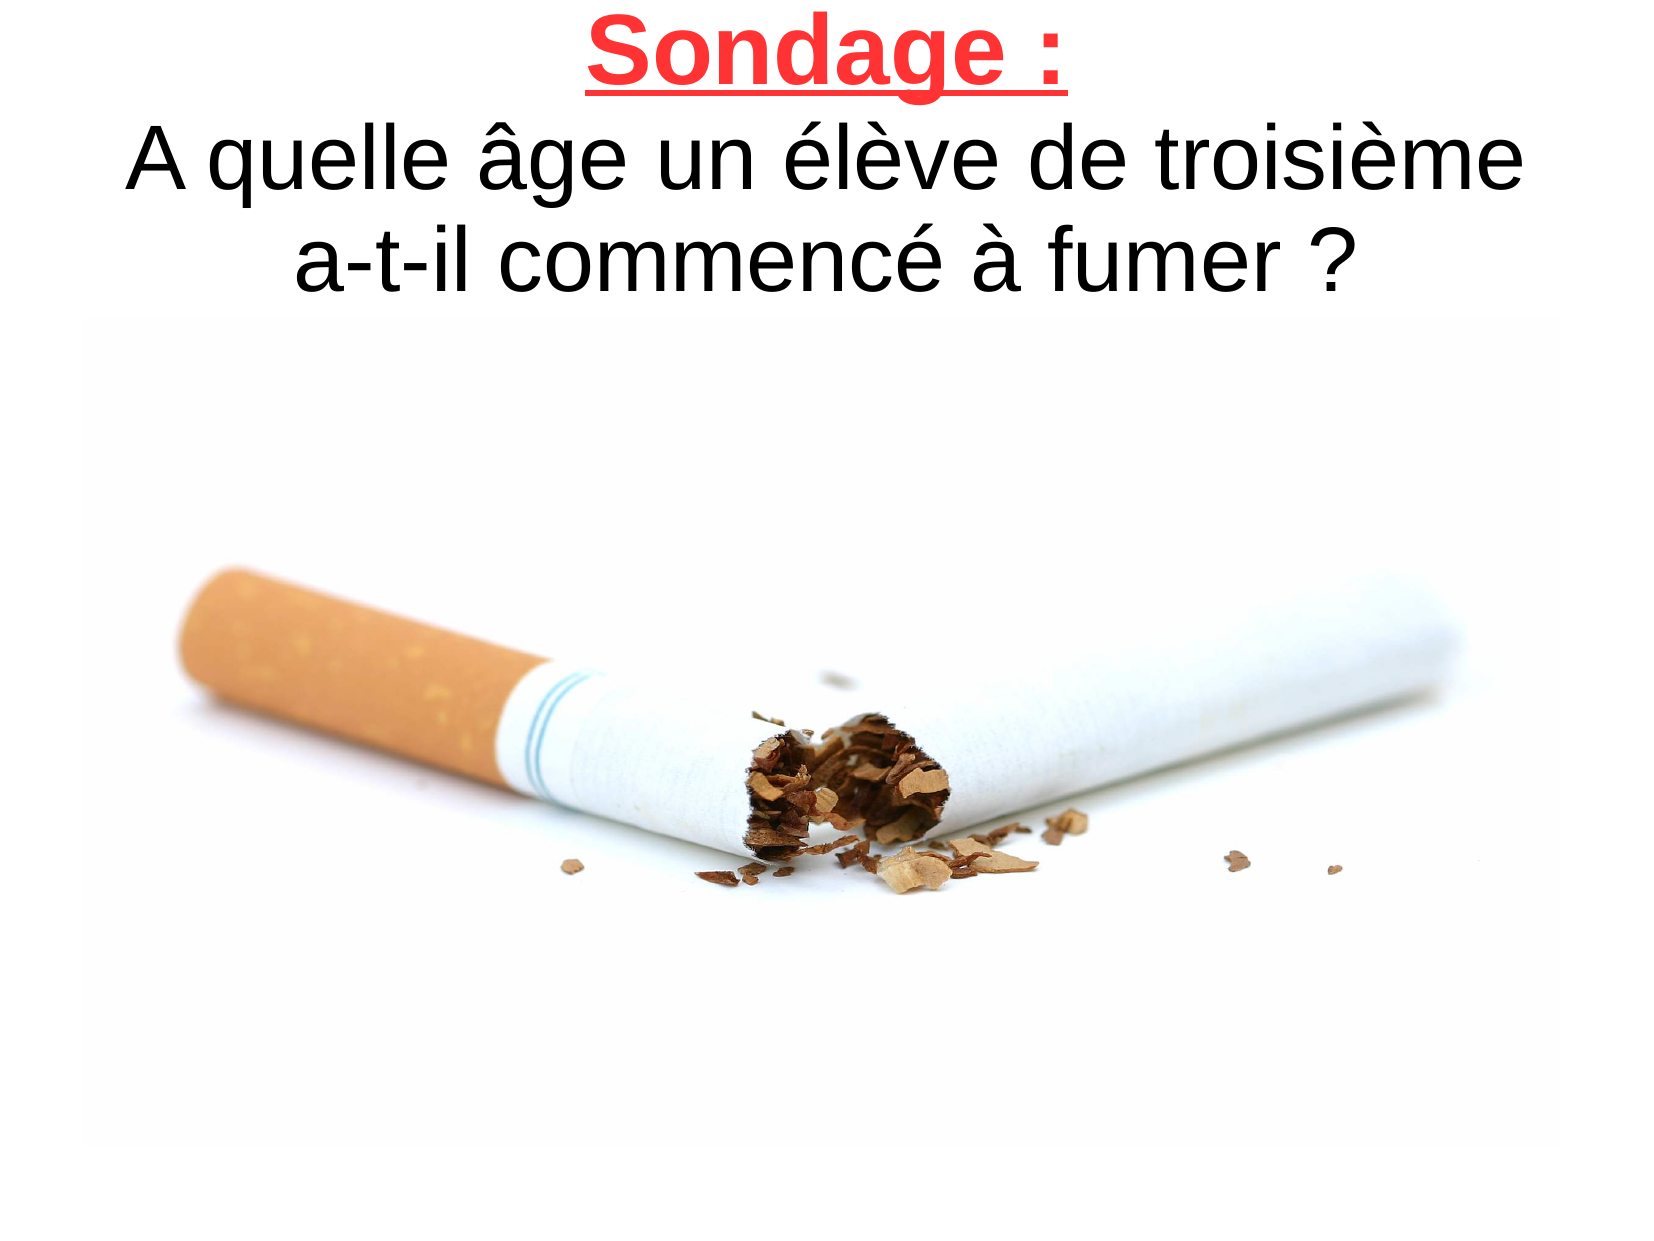

# Sondage : A quelle âge un élève de troisième a-t-il commencé à fumer ?